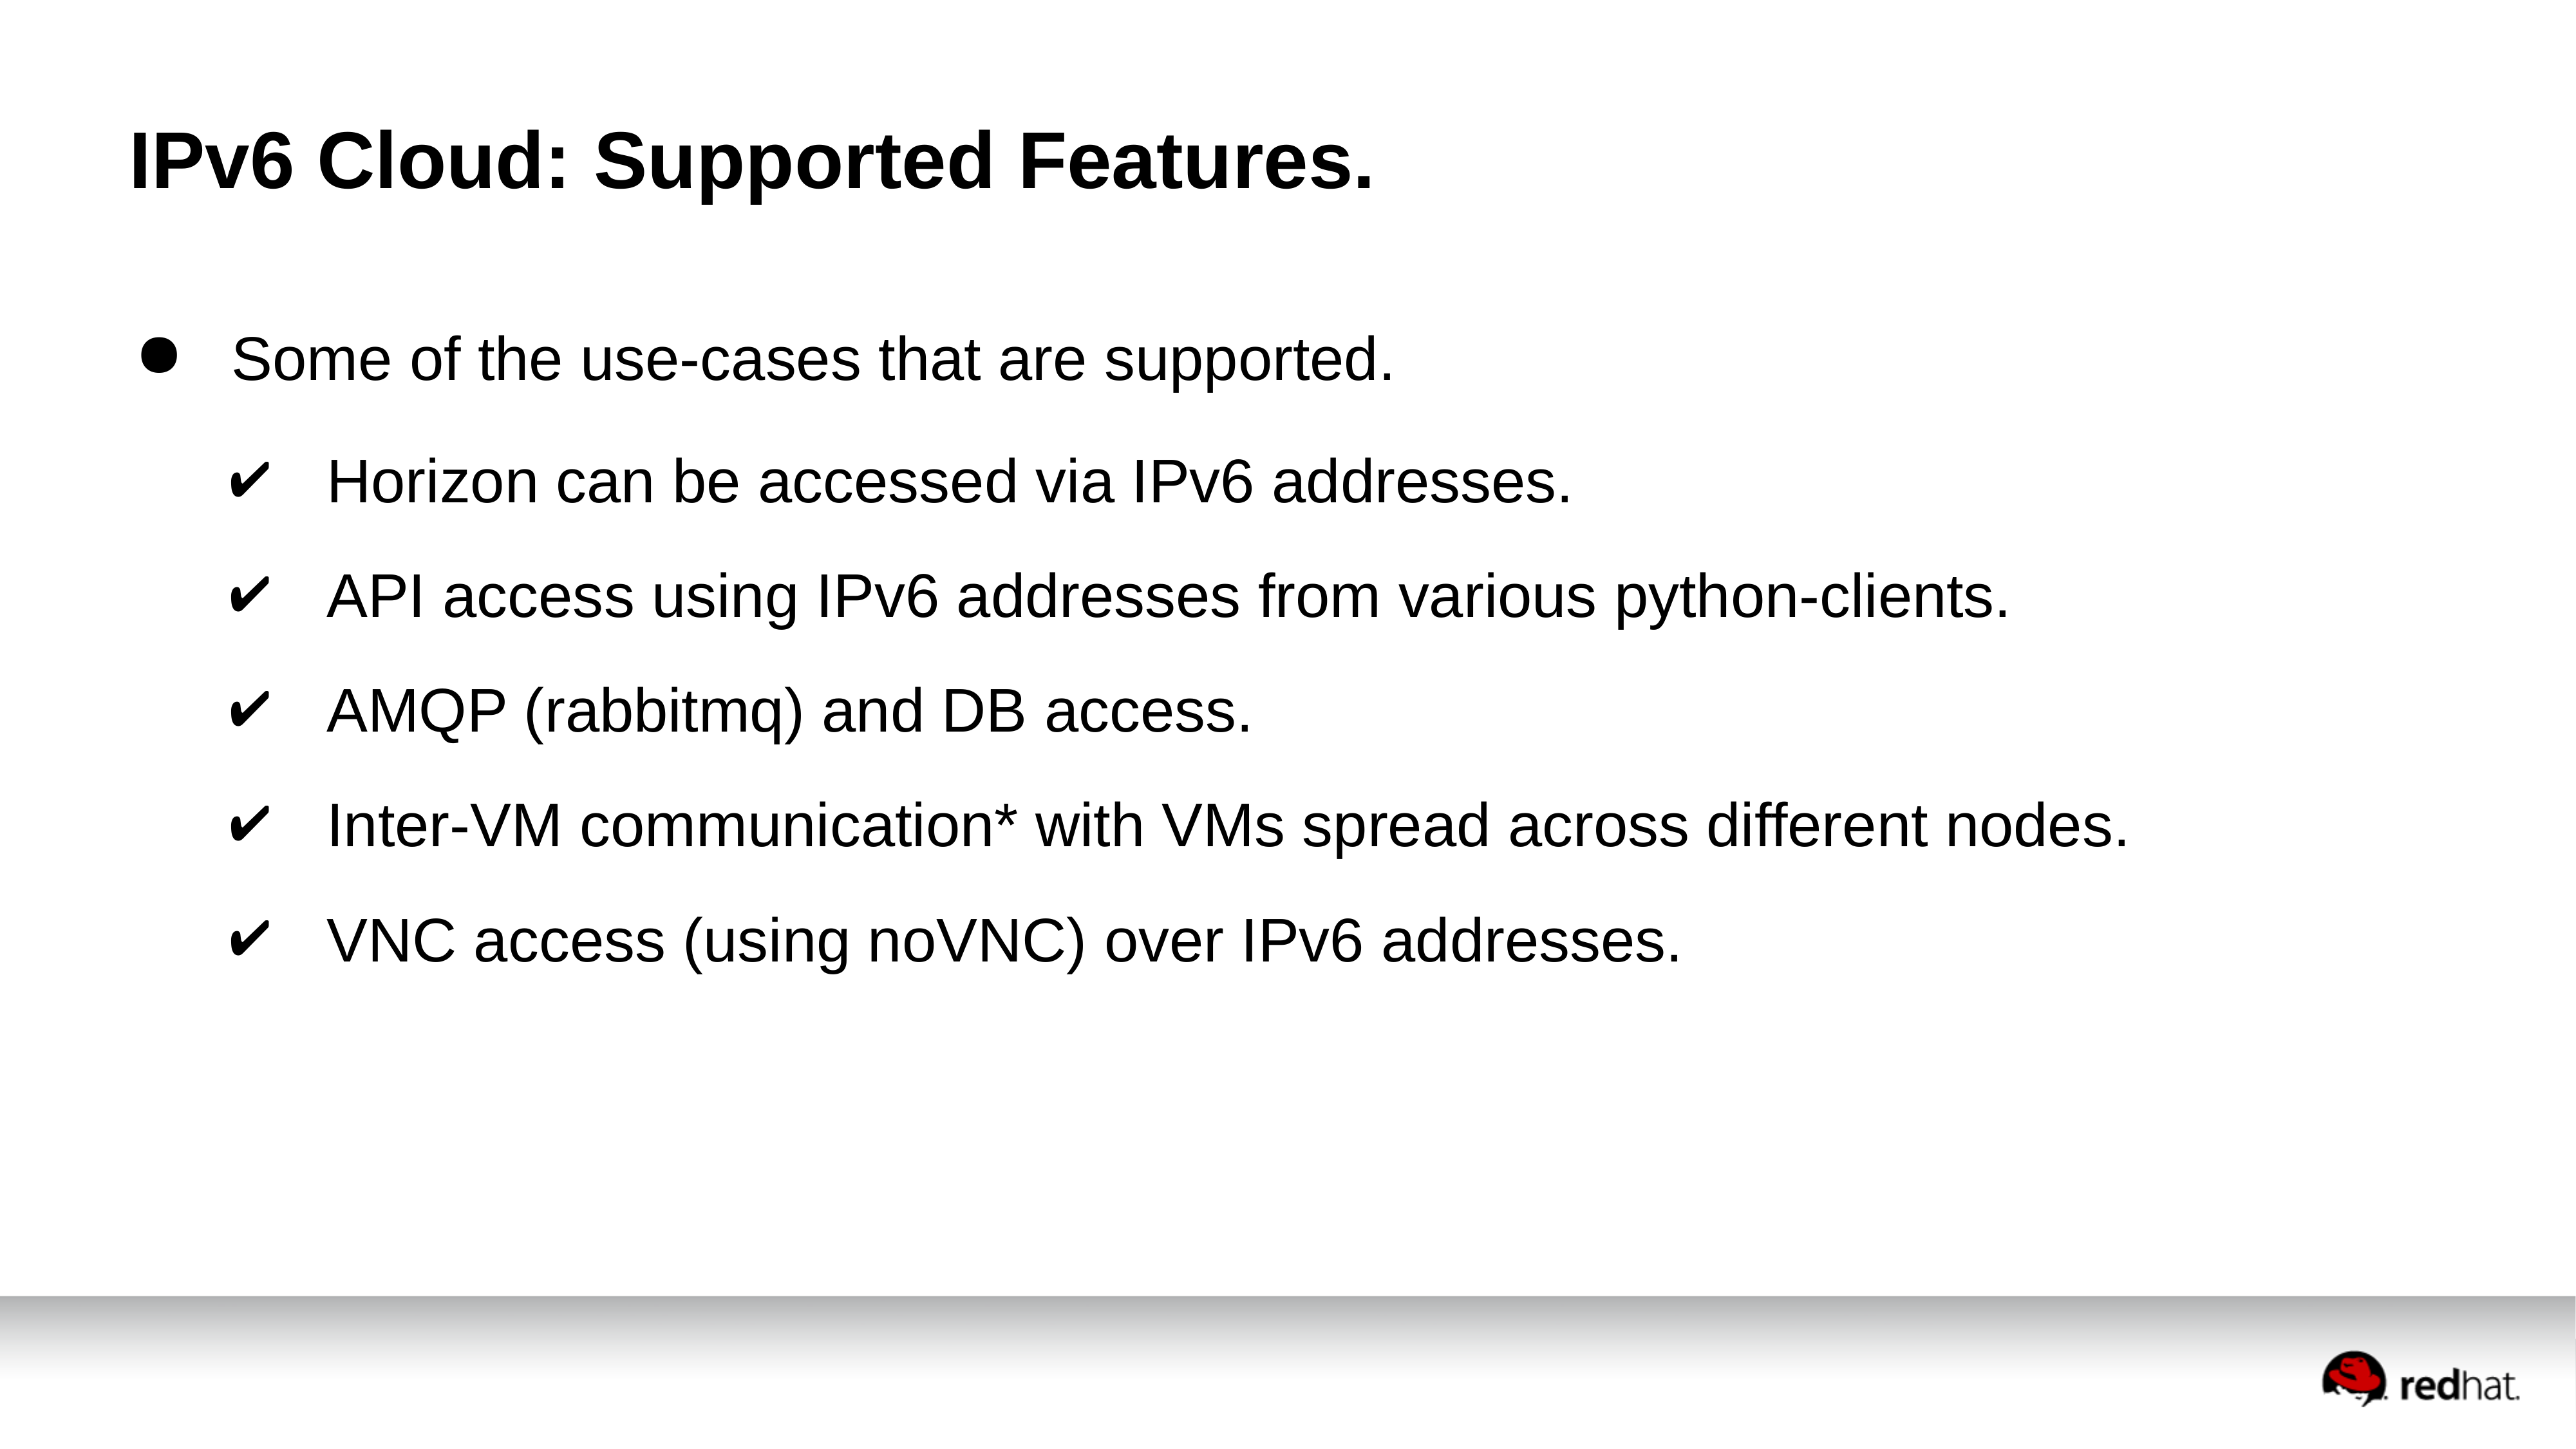

# IPv6 Cloud: Supported Features.
Some of the use-cases that are supported.
Horizon can be accessed via IPv6 addresses.
API access using IPv6 addresses from various python-clients.
AMQP (rabbitmq) and DB access.
Inter-VM communication* with VMs spread across different nodes.
VNC access (using noVNC) over IPv6 addresses.